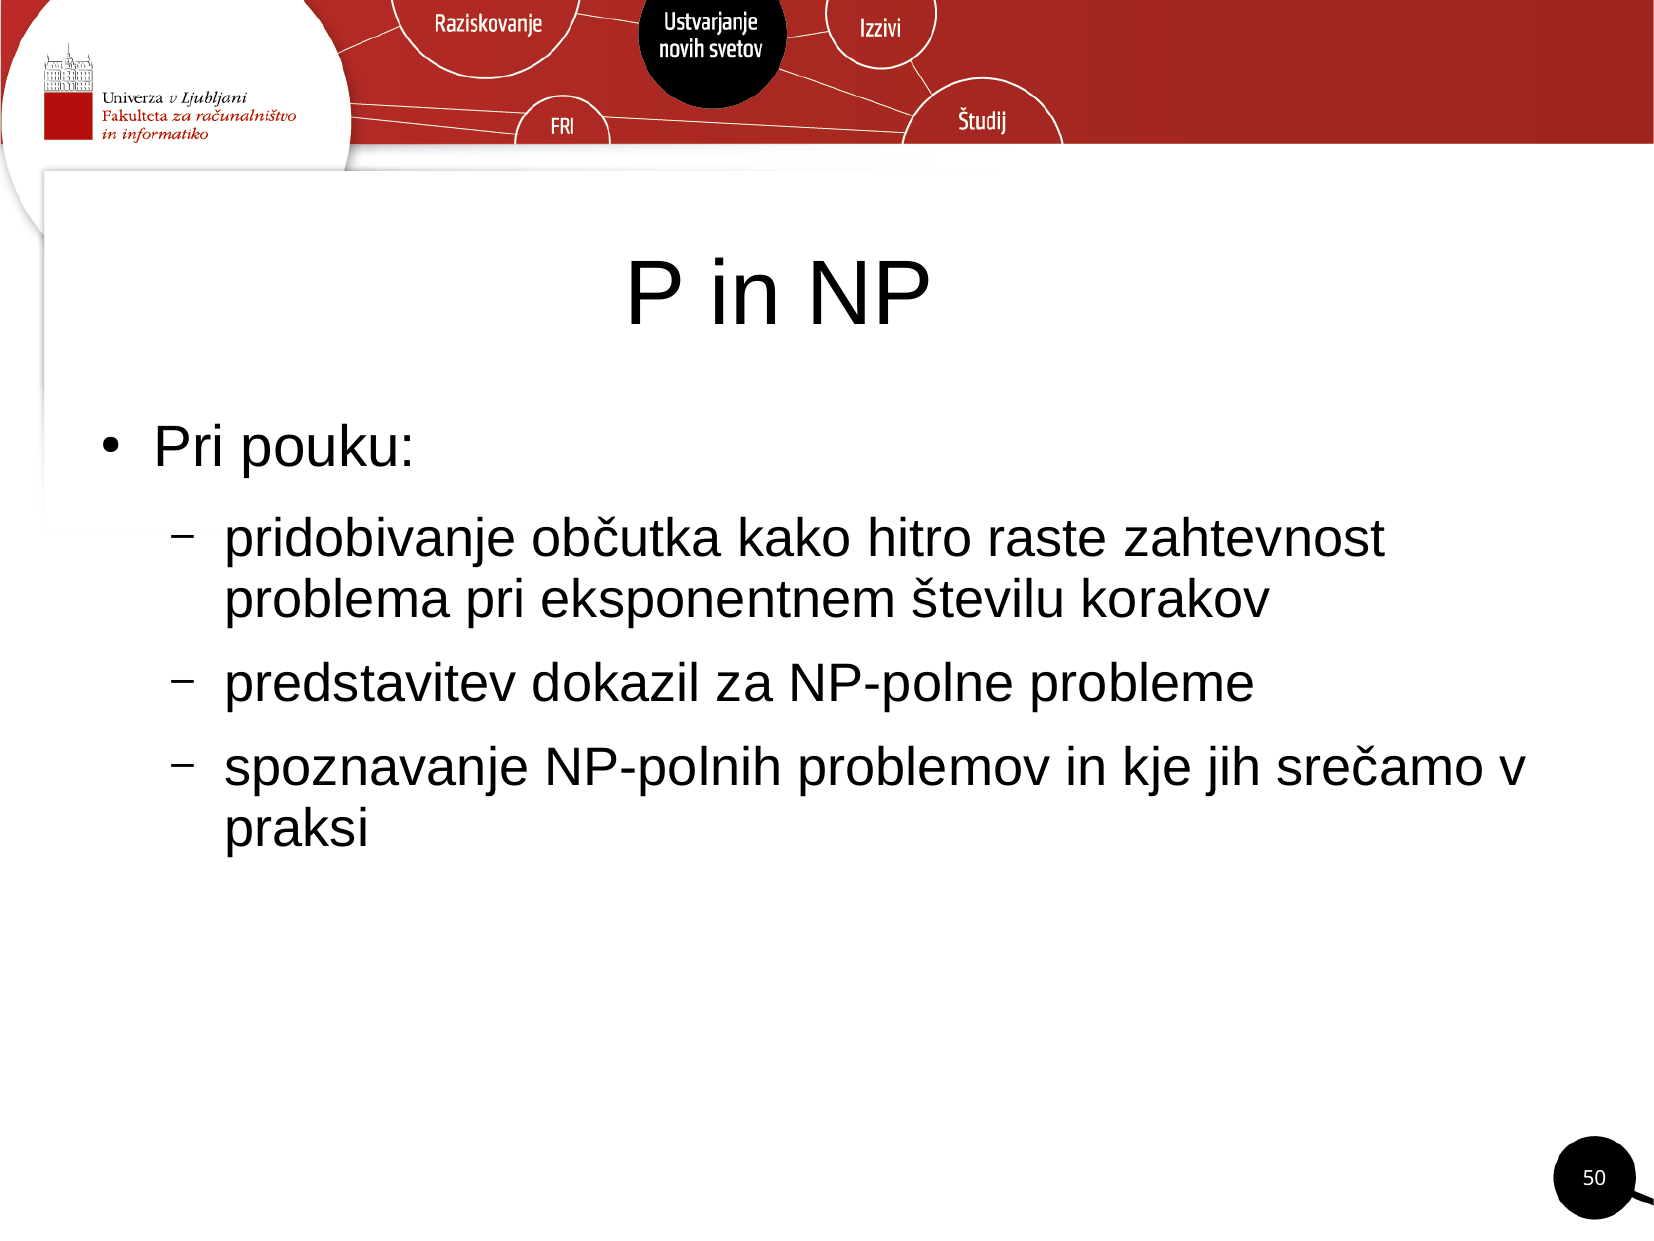

# P in NP
Pri pouku:
pridobivanje občutka kako hitro raste zahtevnost problema pri eksponentnem številu korakov
predstavitev dokazil za NP-polne probleme
spoznavanje NP-polnih problemov in kje jih srečamo v praksi